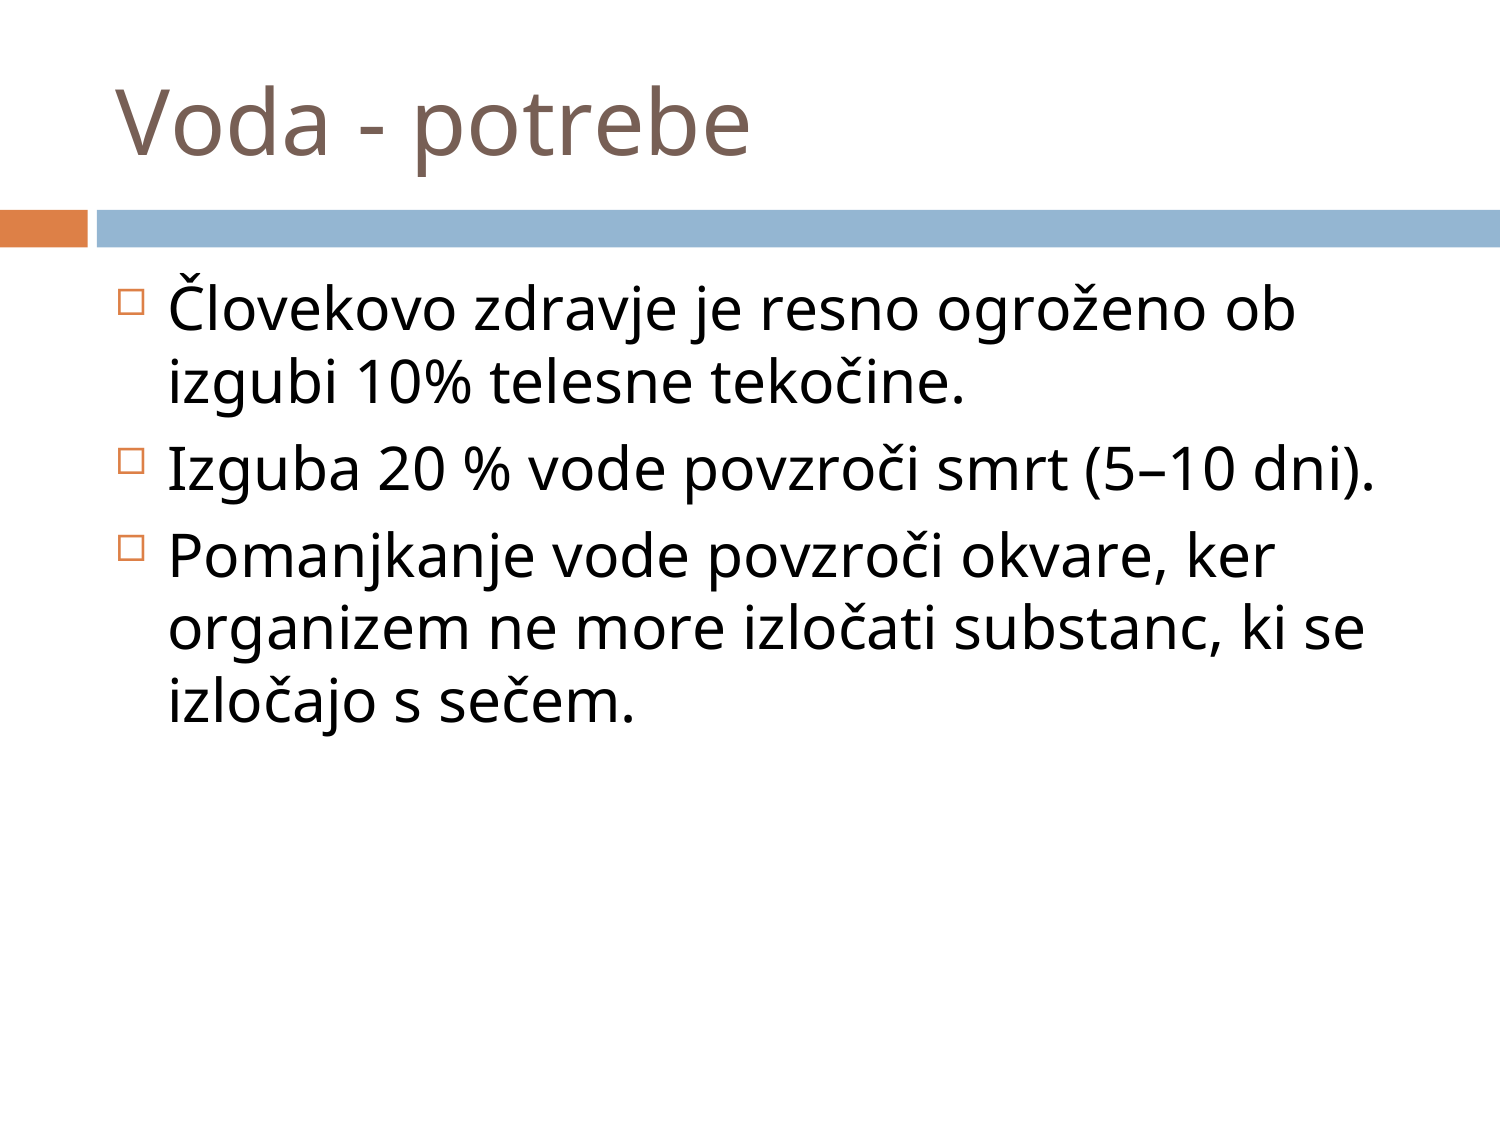

# Voda - potrebe
Človekovo zdravje je resno ogroženo ob izgubi 10% telesne tekočine.
Izguba 20 % vode povzroči smrt (5–10 dni).
Pomanjkanje vode povzroči okvare, ker organizem ne more izločati substanc, ki se izločajo s sečem.